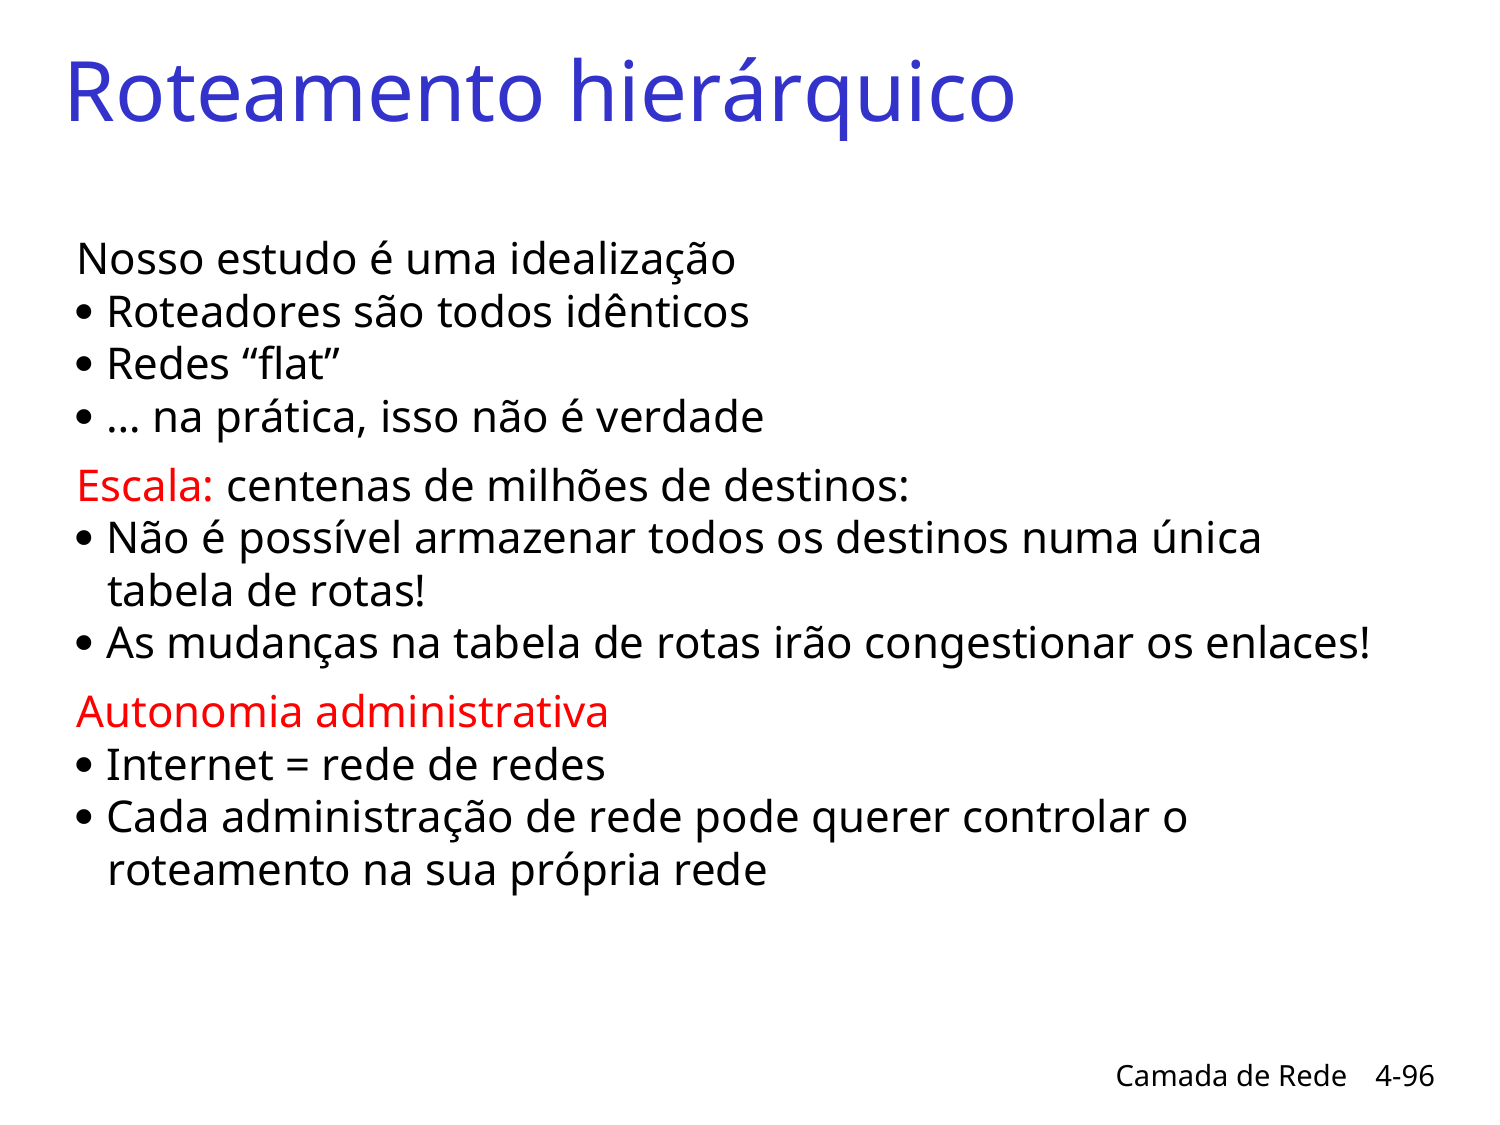

Roteamento hierárquico
Nosso estudo é uma idealização
 Roteadores são todos idênticos
 Redes “flat”
 … na prática, isso não é verdade
Escala: centenas de milhões de destinos:
 Não é possível armazenar todos os destinos numa única tabela de rotas!
 As mudanças na tabela de rotas irão congestionar os enlaces!
Autonomia administrativa
 Internet = rede de redes
 Cada administração de rede pode querer controlar o roteamento na sua própria rede
Camada de Rede